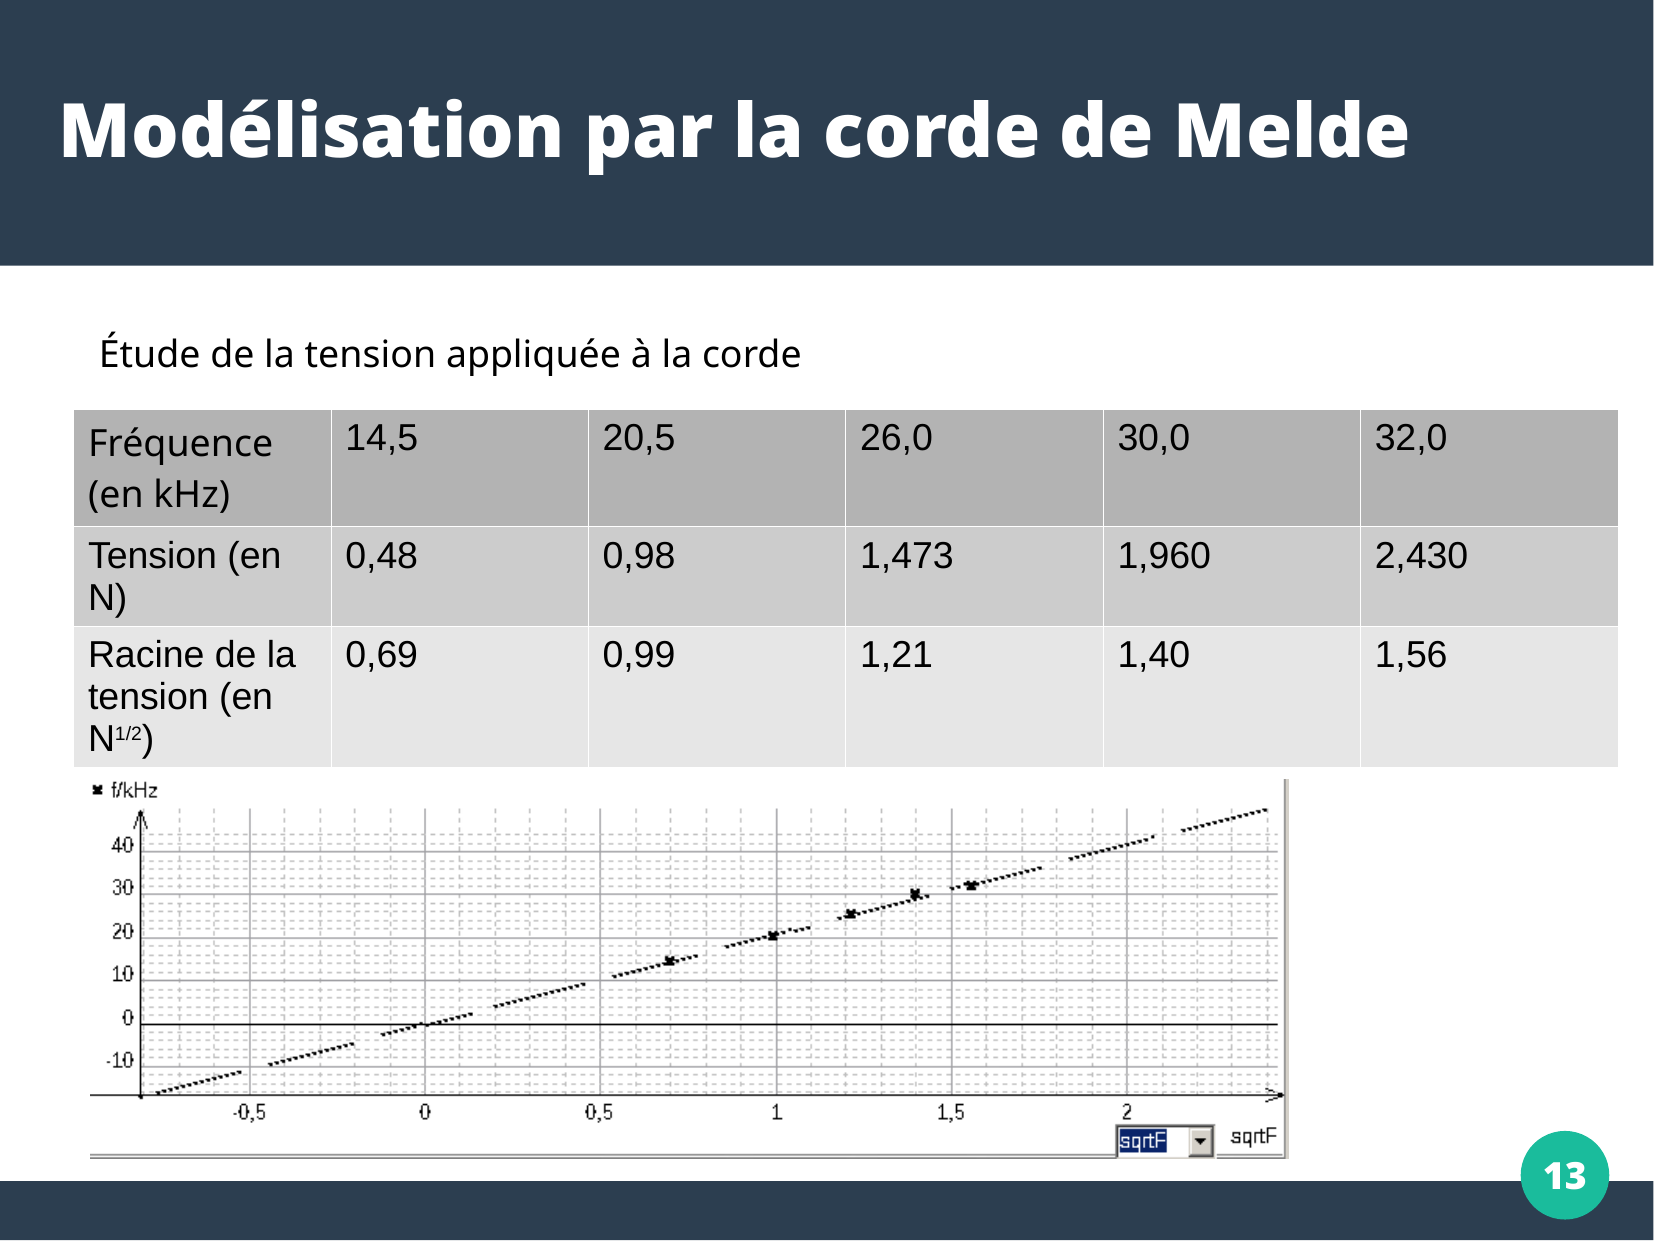

# Modélisation par la corde de Melde
Étude de la tension appliquée à la corde
| Fréquence (en kHz) | 14,5 | 20,5 | 26,0 | 30,0 | 32,0 |
| --- | --- | --- | --- | --- | --- |
| Tension (en N) | 0,48 | 0,98 | 1,473 | 1,960 | 2,430 |
| Racine de la tension (en N1/2) | 0,69 | 0,99 | 1,21 | 1,40 | 1,56 |
13